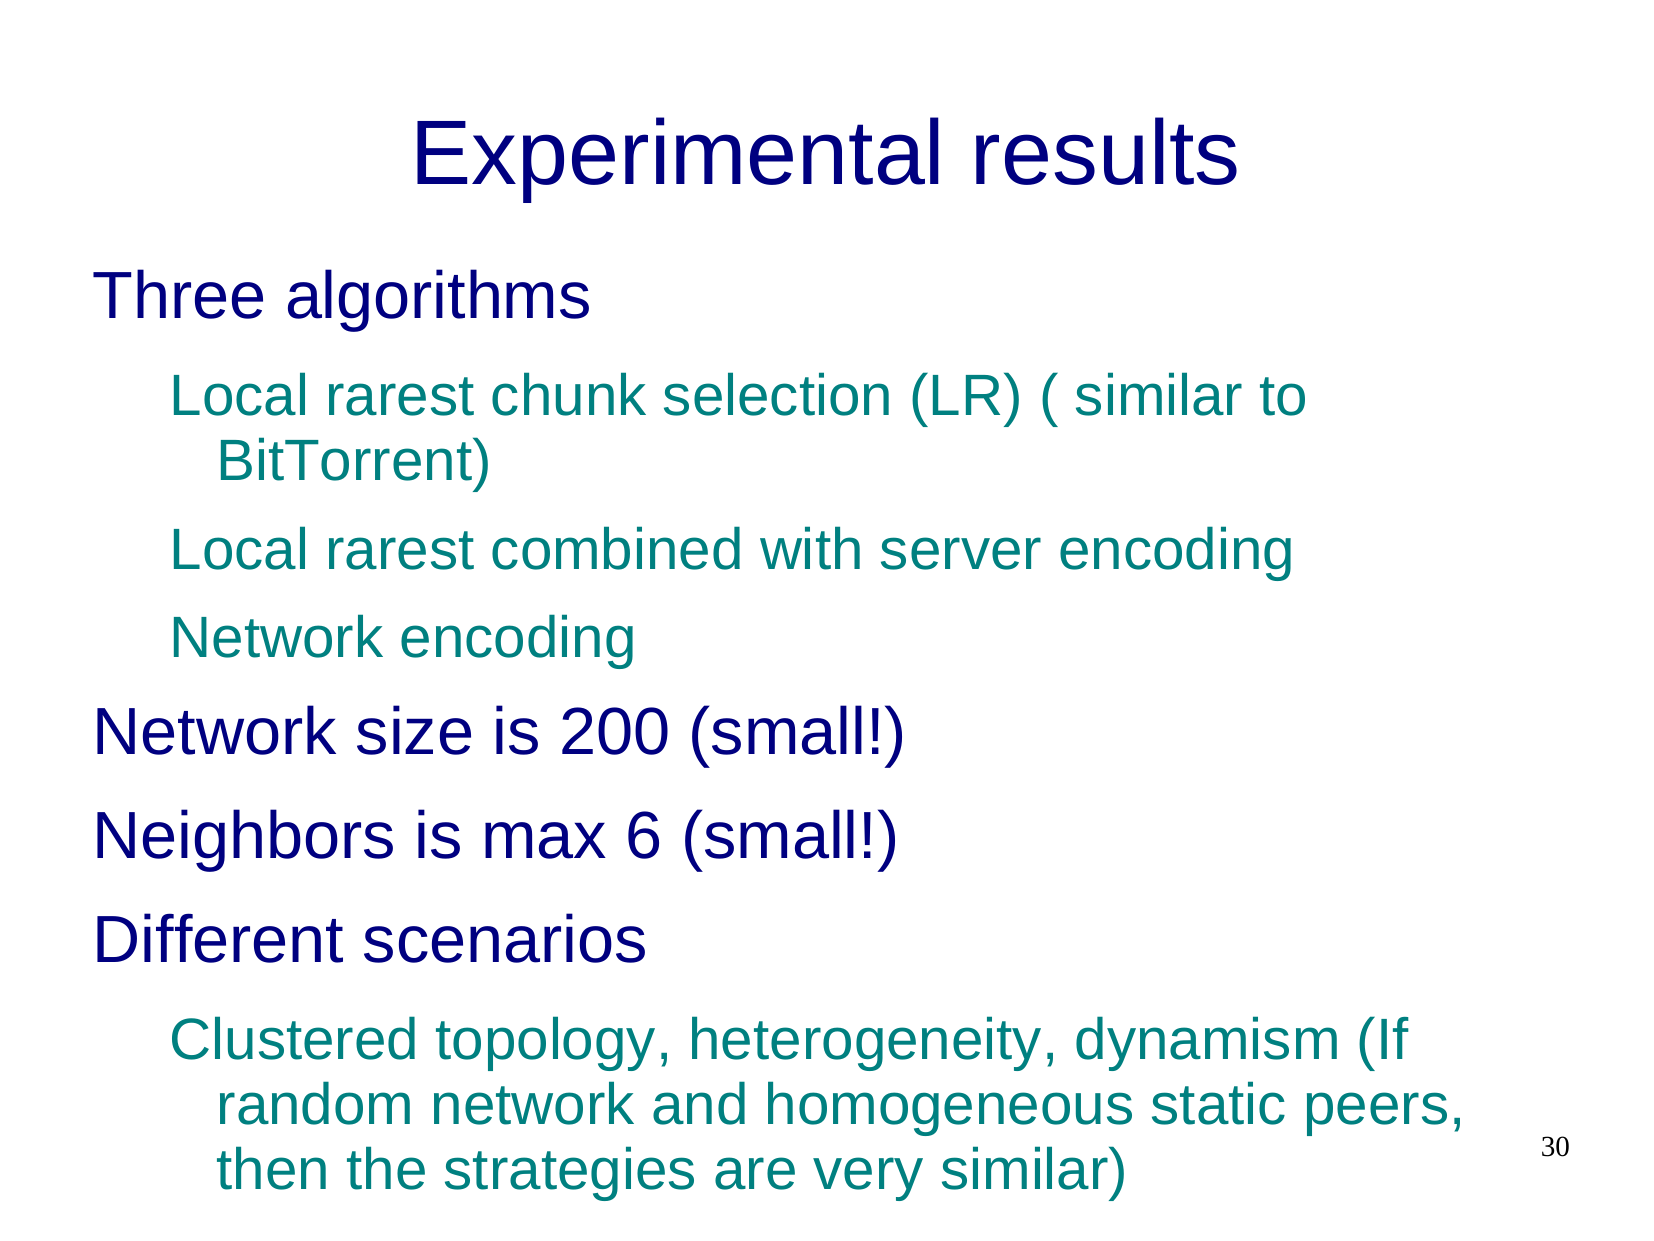

# Experimental results
Three algorithms
Local rarest chunk selection (LR) ( similar to BitTorrent)
Local rarest combined with server encoding
Network encoding
Network size is 200 (small!)
Neighbors is max 6 (small!)
Different scenarios
Clustered topology, heterogeneity, dynamism (If random network and homogeneous static peers, then the strategies are very similar)
30